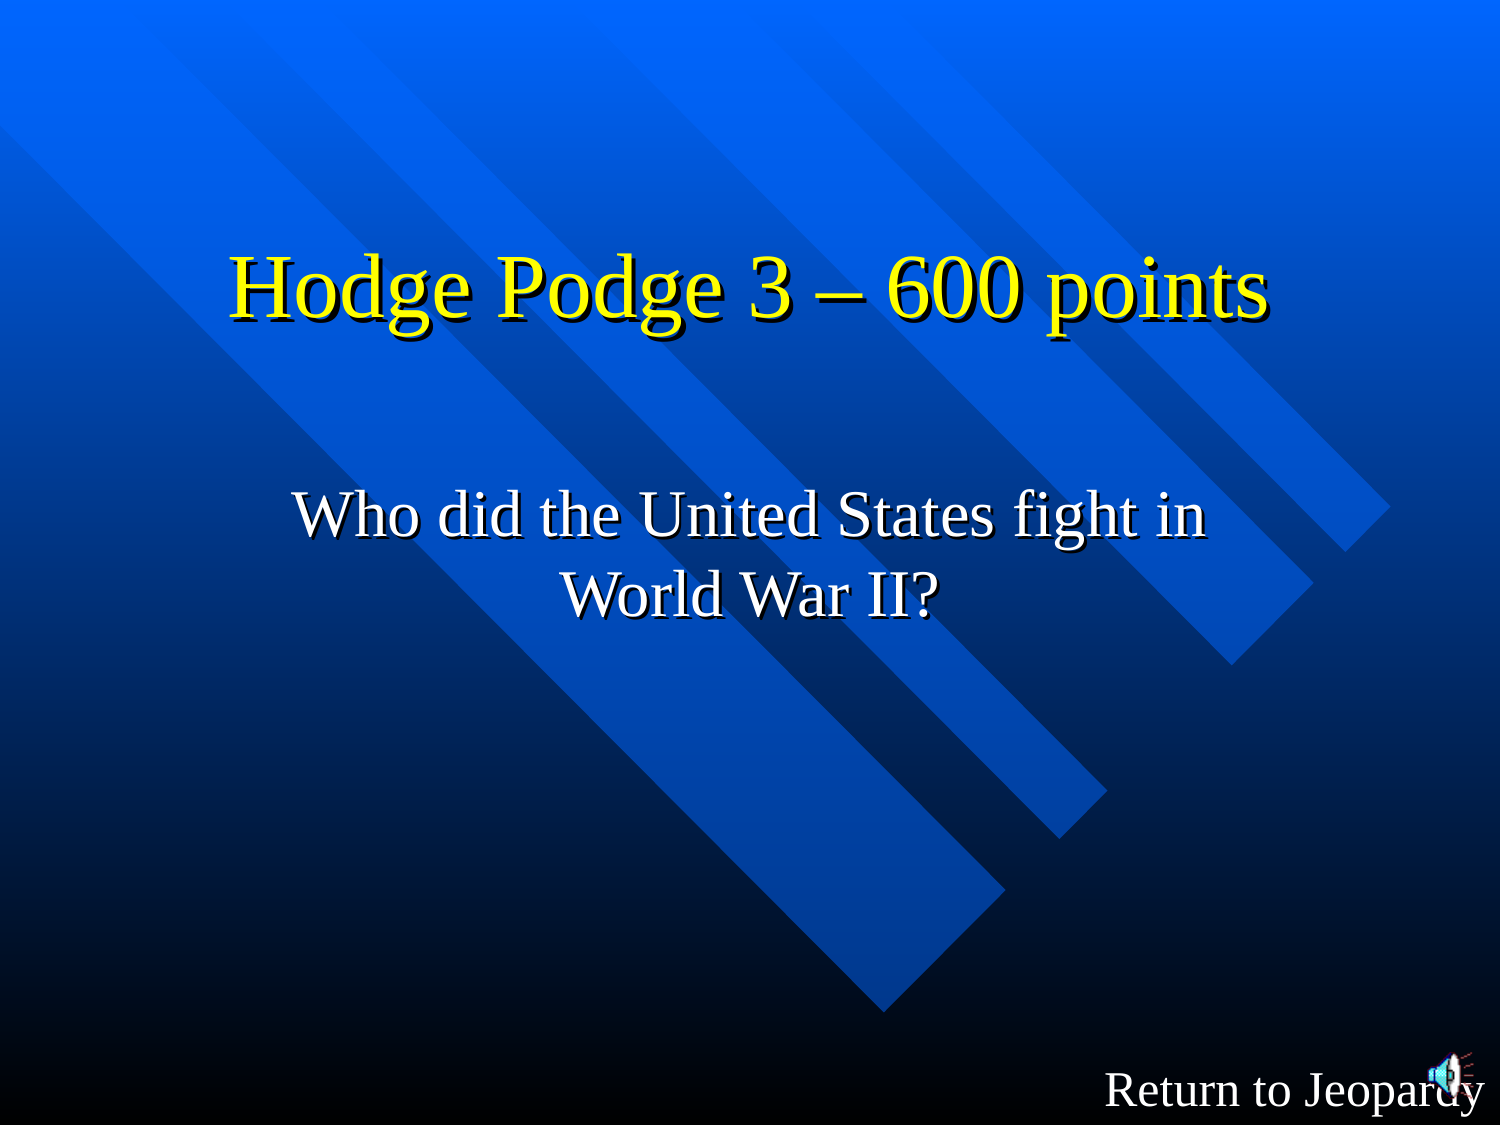

# Hodge Podge 3 – 600 points
Who did the United States fight in World War II?
Return to Jeopardy